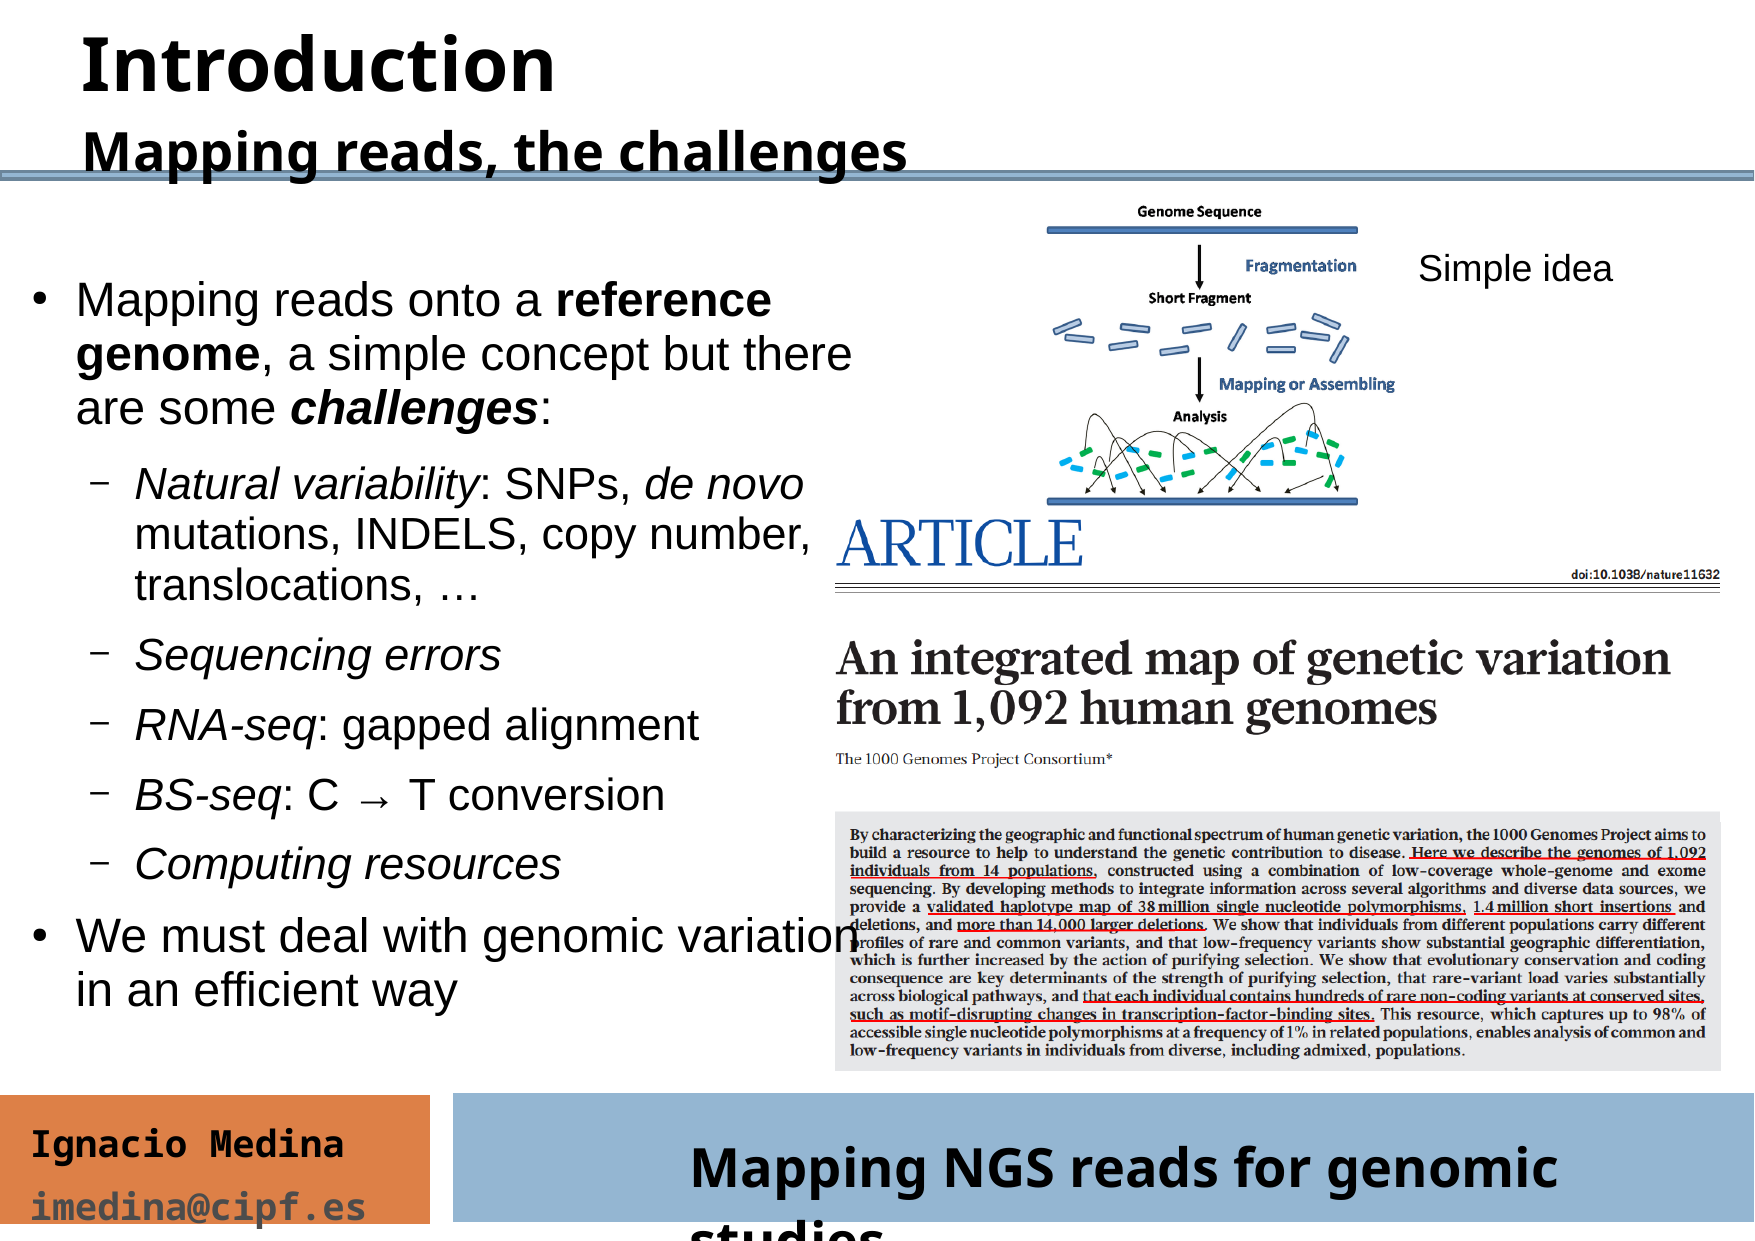

Introduction
Mapping reads, the challenges
Simple idea
# Mapping reads onto a reference genome, a simple concept but there are some challenges:
Natural variability: SNPs, de novo mutations, INDELS, copy number, translocations, …
Sequencing errors
RNA-seq: gapped alignment
BS-seq: C → T conversion
Computing resources
We must deal with genomic variation in an efficient way
Ignacio Medina
imedina@cipf.es
Mapping NGS reads for genomic studies